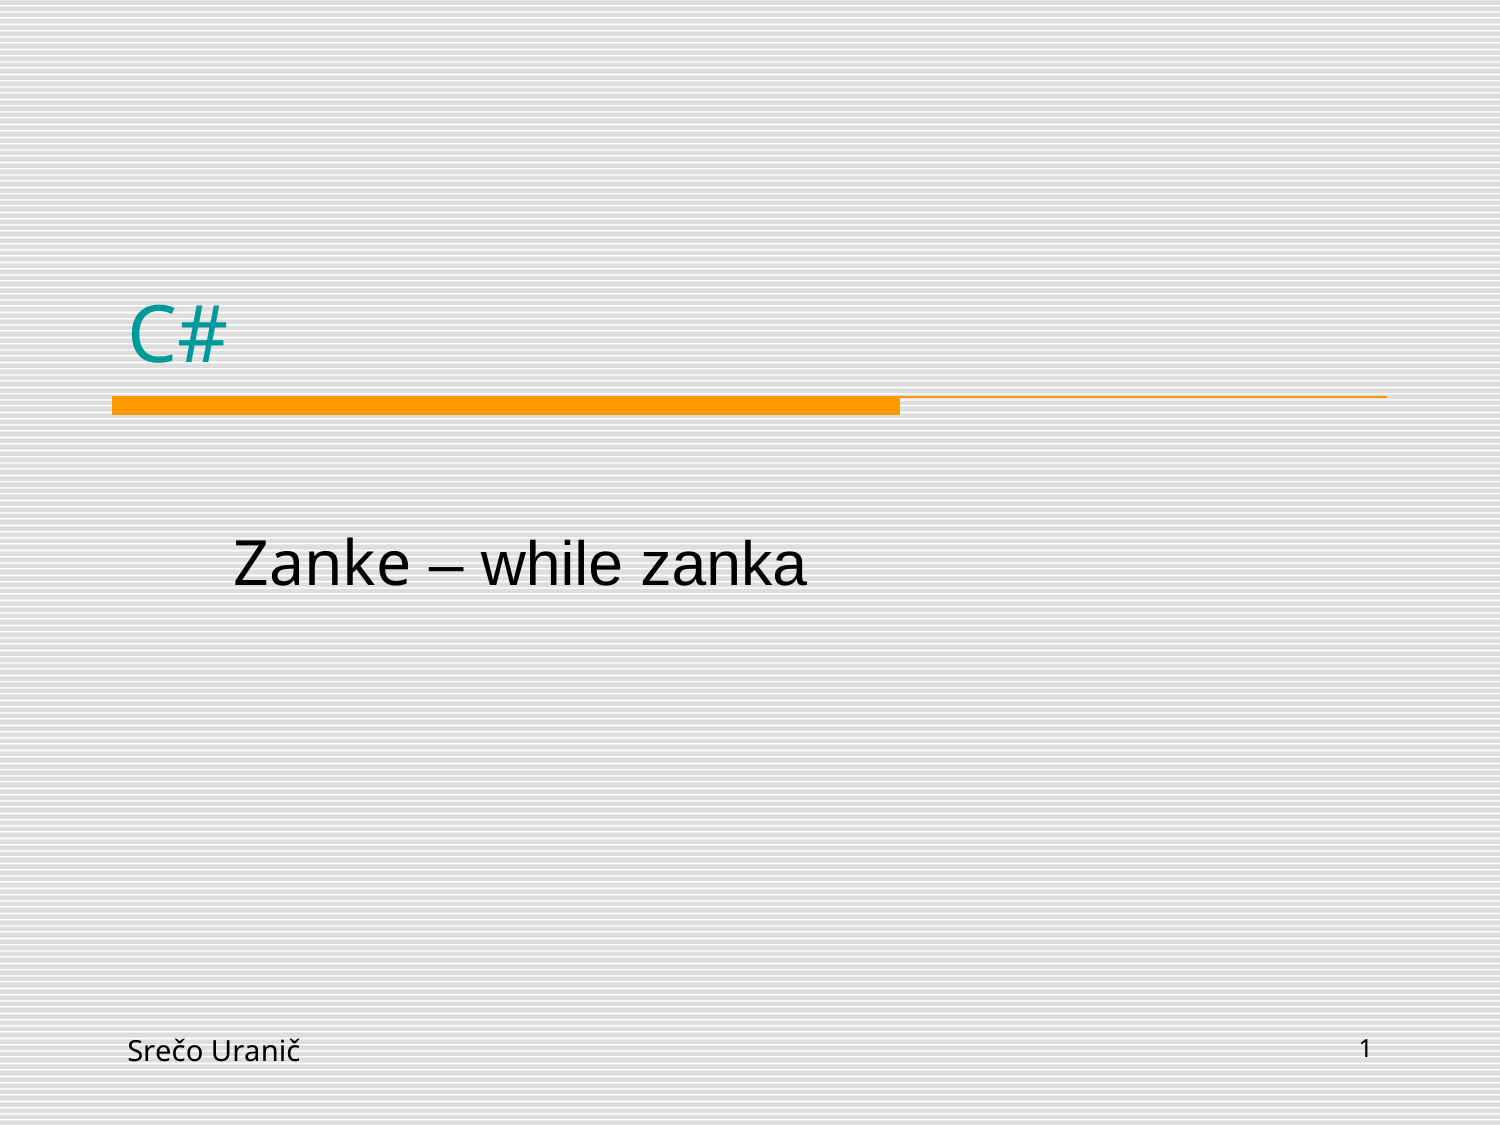

# C#
Zanke – while zanka
Srečo Uranič